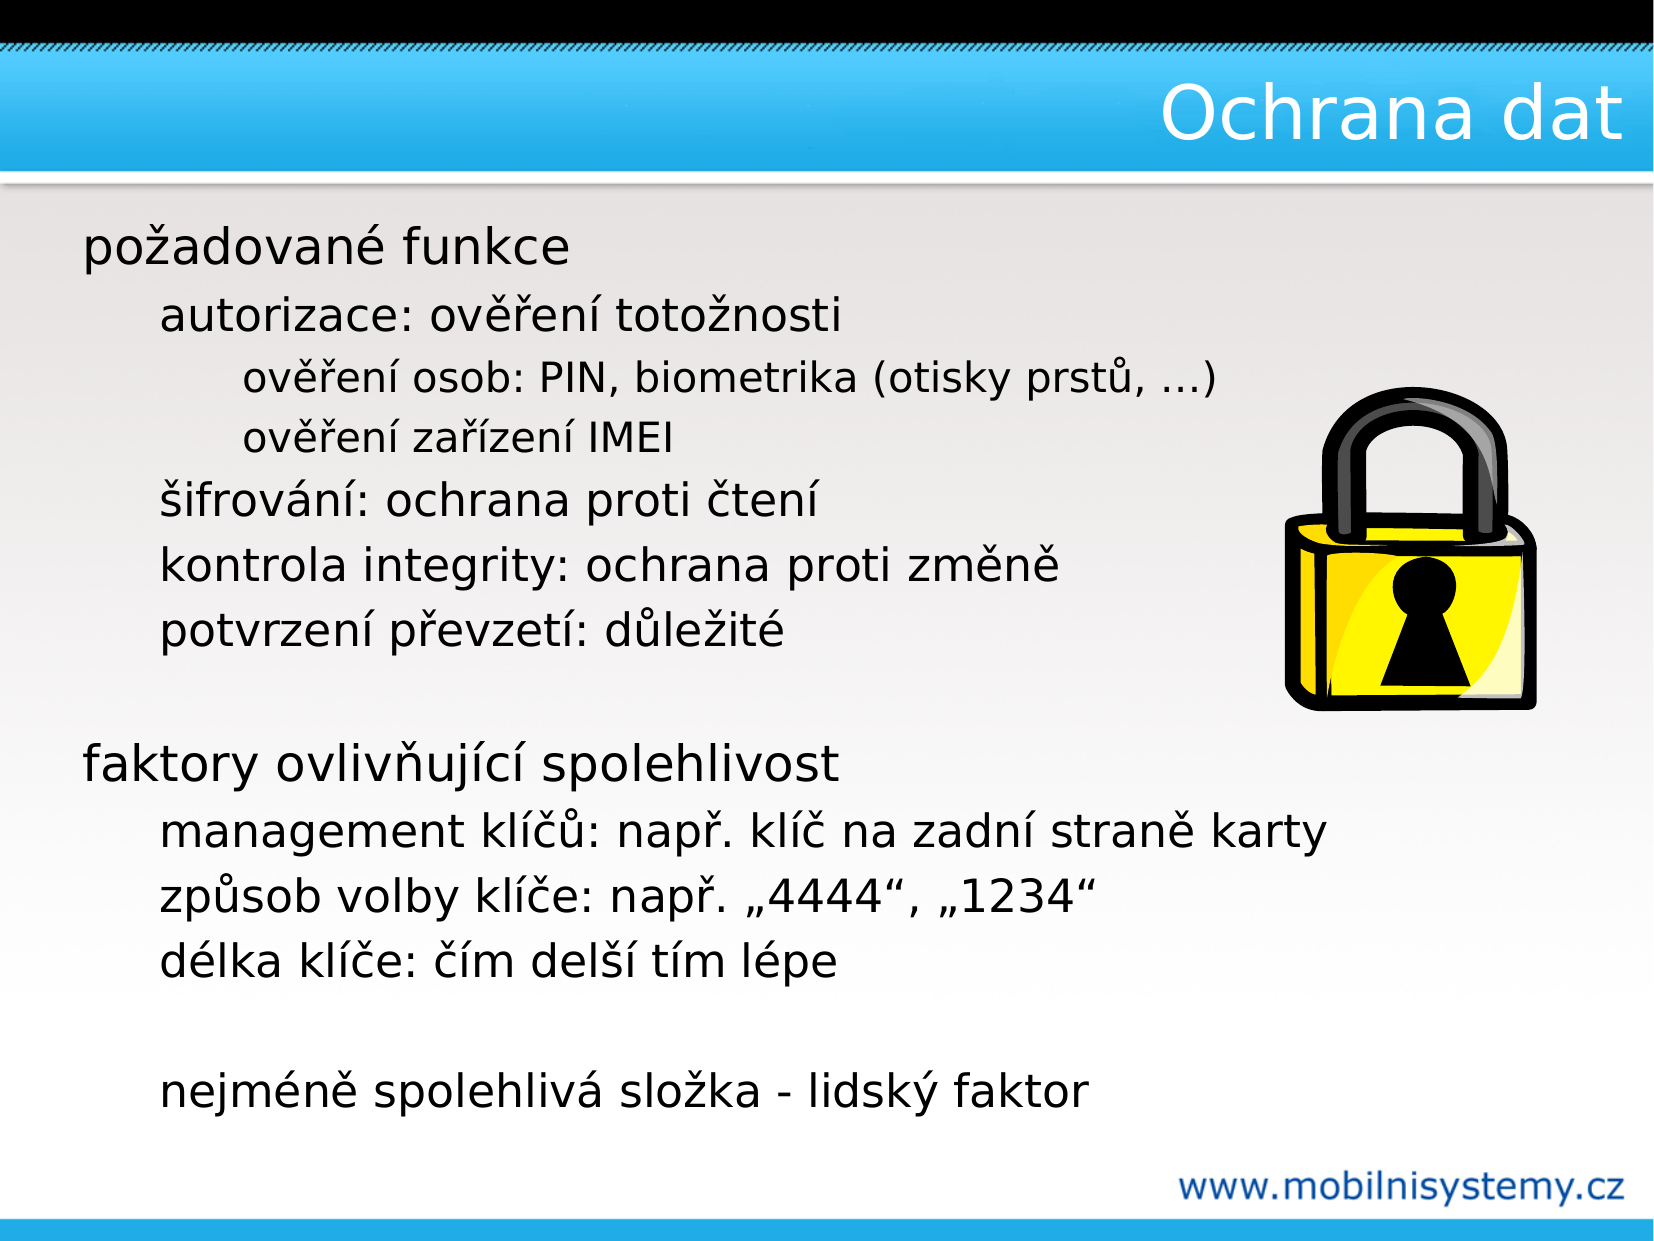

# Ochrana dat
požadované funkce
autorizace: ověření totožnosti
ověření osob: PIN, biometrika (otisky prstů, …)
ověření zařízení IMEI
šifrování: ochrana proti čtení
kontrola integrity: ochrana proti změně
potvrzení převzetí: důležité
faktory ovlivňující spolehlivost
management klíčů: např. klíč na zadní straně karty
způsob volby klíče: např. „4444“, „1234“
délka klíče: čím delší tím lépe
nejméně spolehlivá složka - lidský faktor